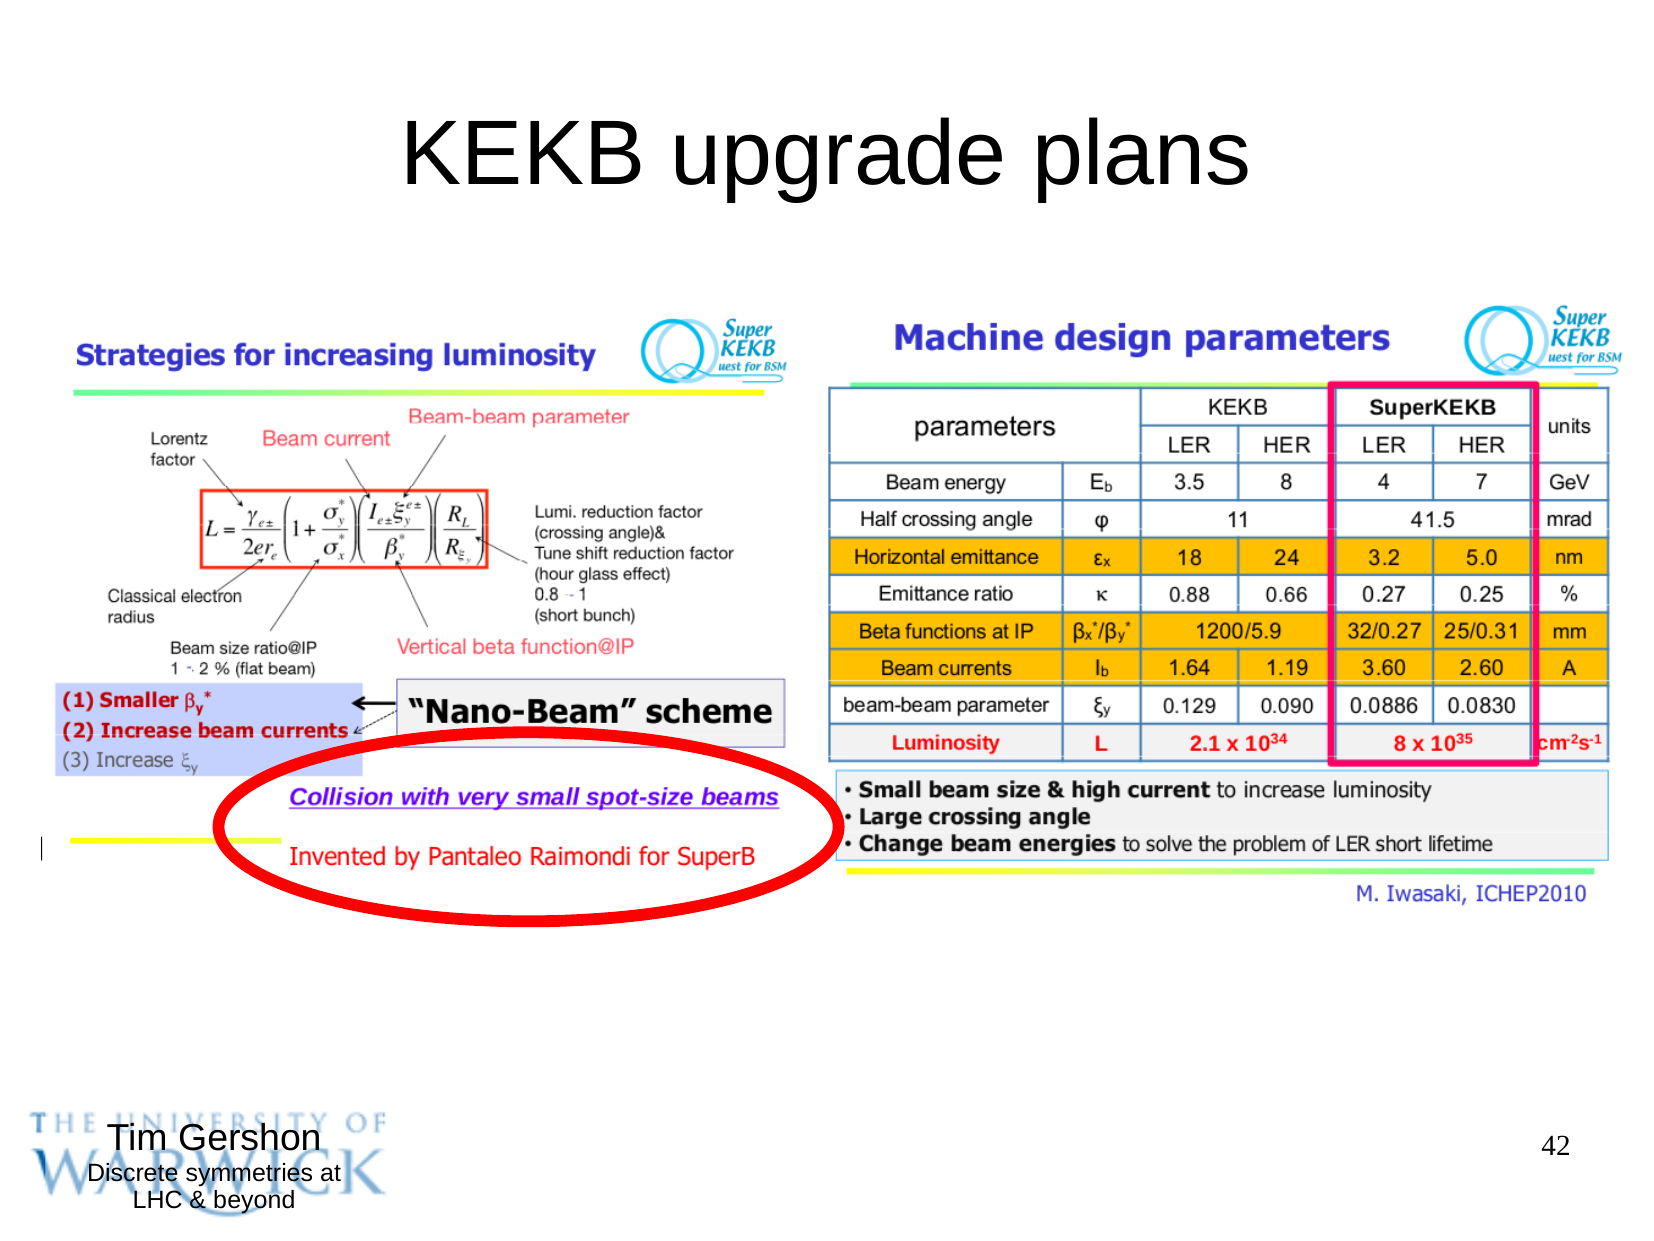

# KEKB upgrade plans
Tim Gershon
Discrete symmetries at LHC & beyond
42